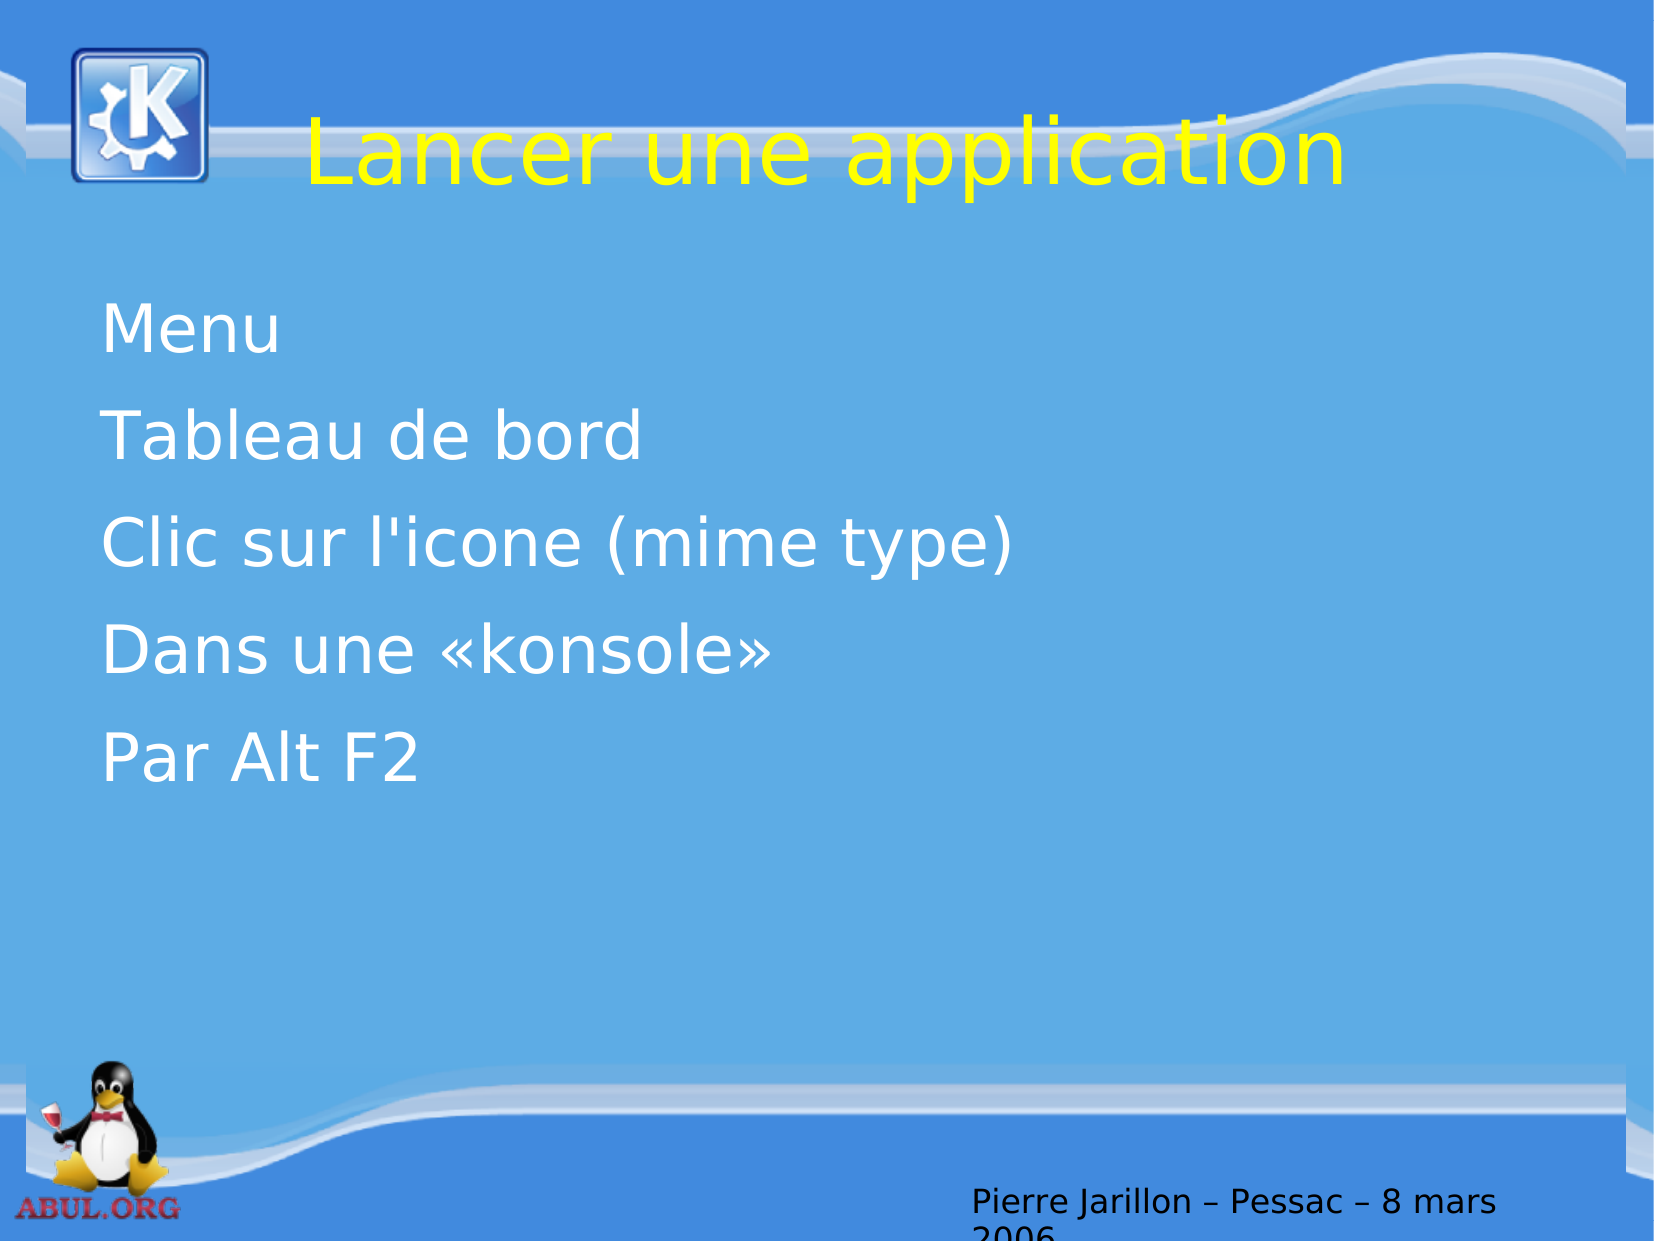

# Lancer une application
Menu
Tableau de bord
Clic sur l'icone (mime type)
Dans une «konsole»
Par Alt F2
Pierre Jarillon – Pessac – 8 mars 2006